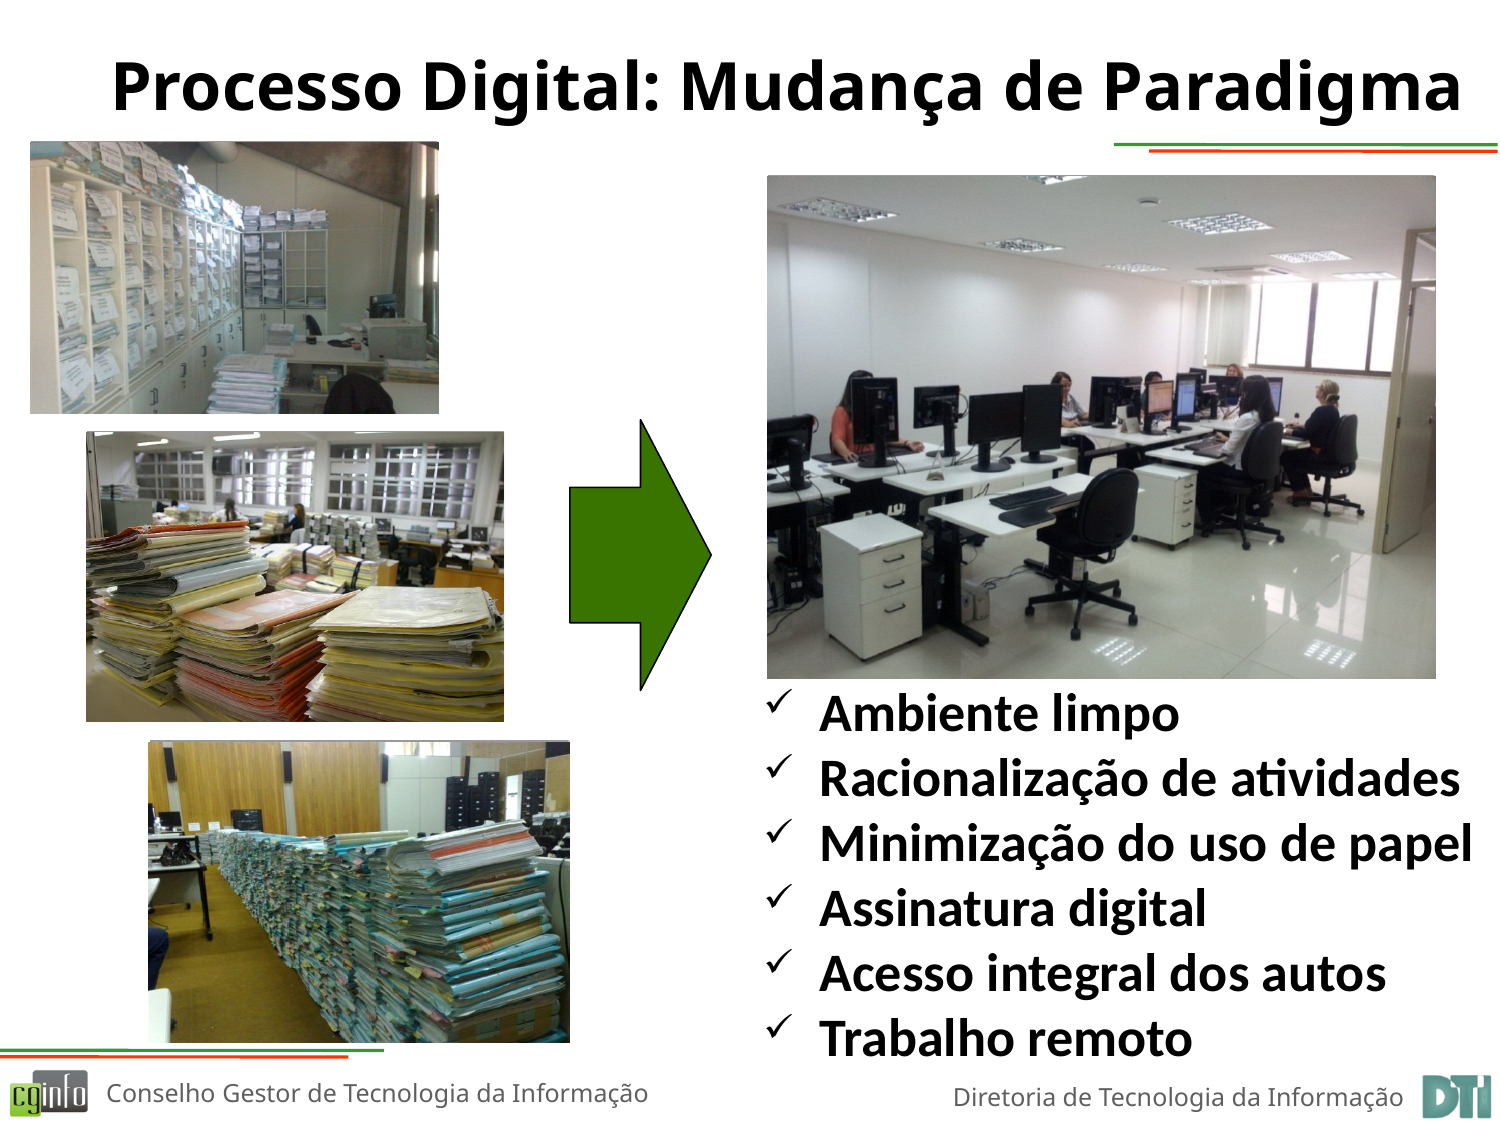

# Processo Digital: Mudança de Paradigma
Ambiente limpo
Racionalização de atividades
Minimização do uso de papel
Assinatura digital
Acesso integral dos autos
Trabalho remoto